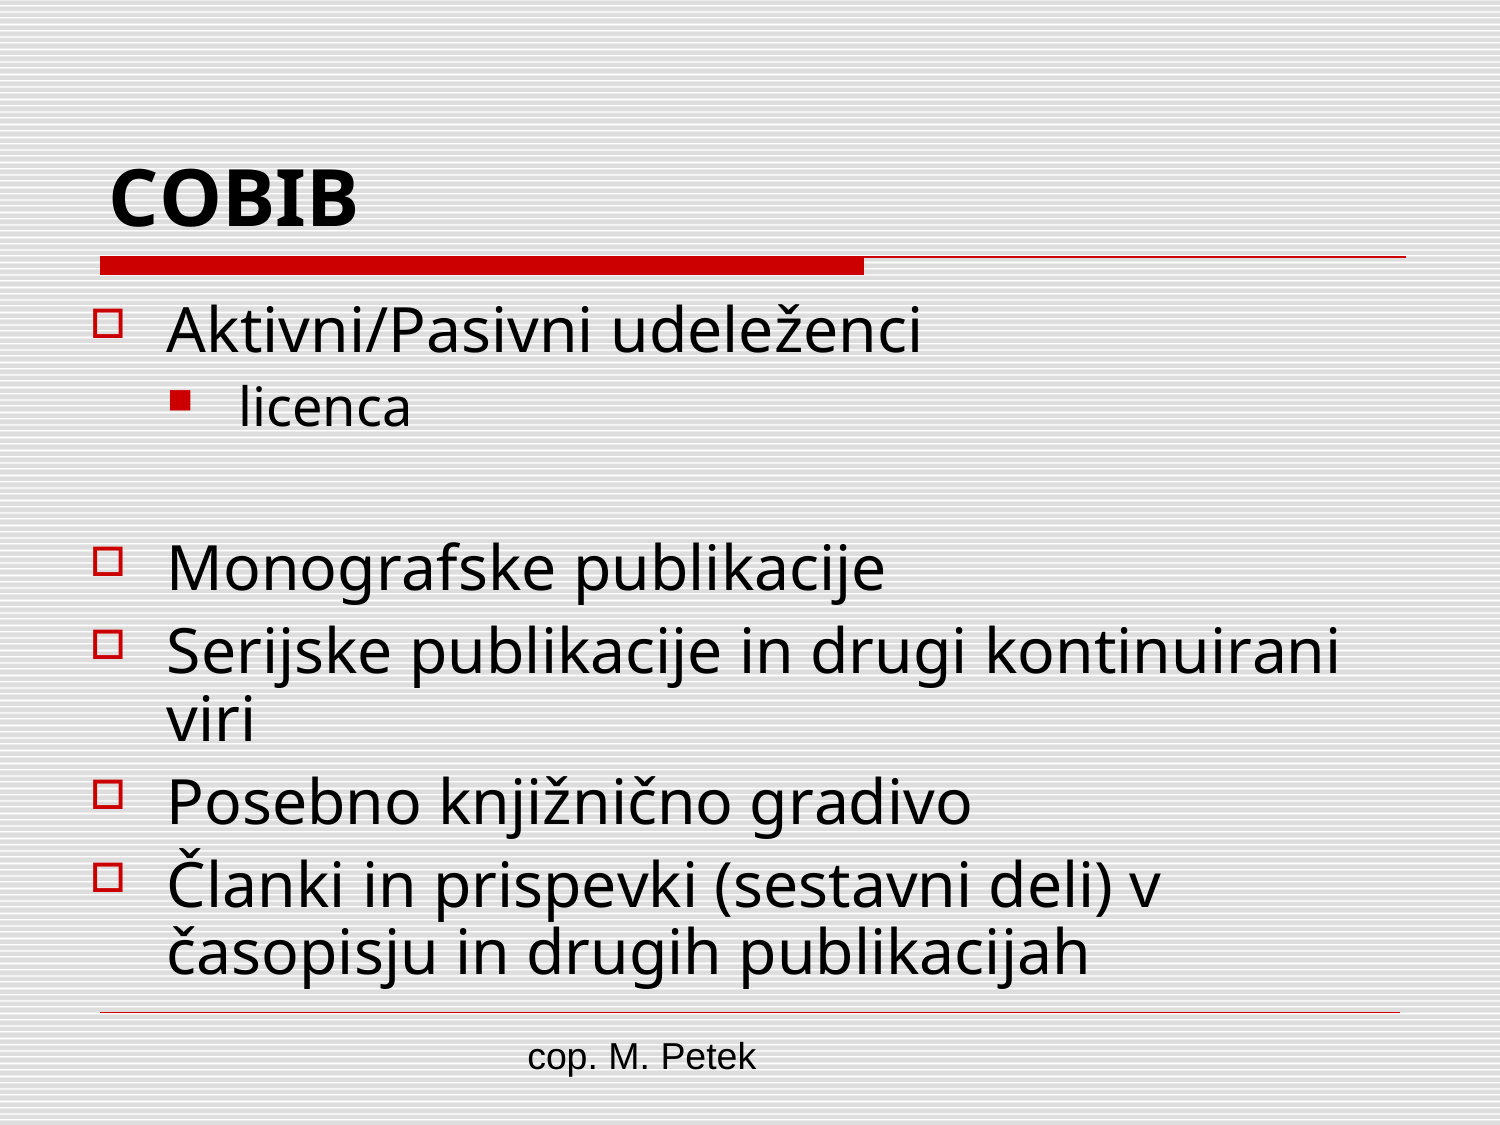

# COBIB
Aktivni/Pasivni udeleženci
licenca
Monografske publikacije
Serijske publikacije in drugi kontinuirani viri
Posebno knjižnično gradivo
Članki in prispevki (sestavni deli) v časopisju in drugih publikacijah
cop. M. Petek